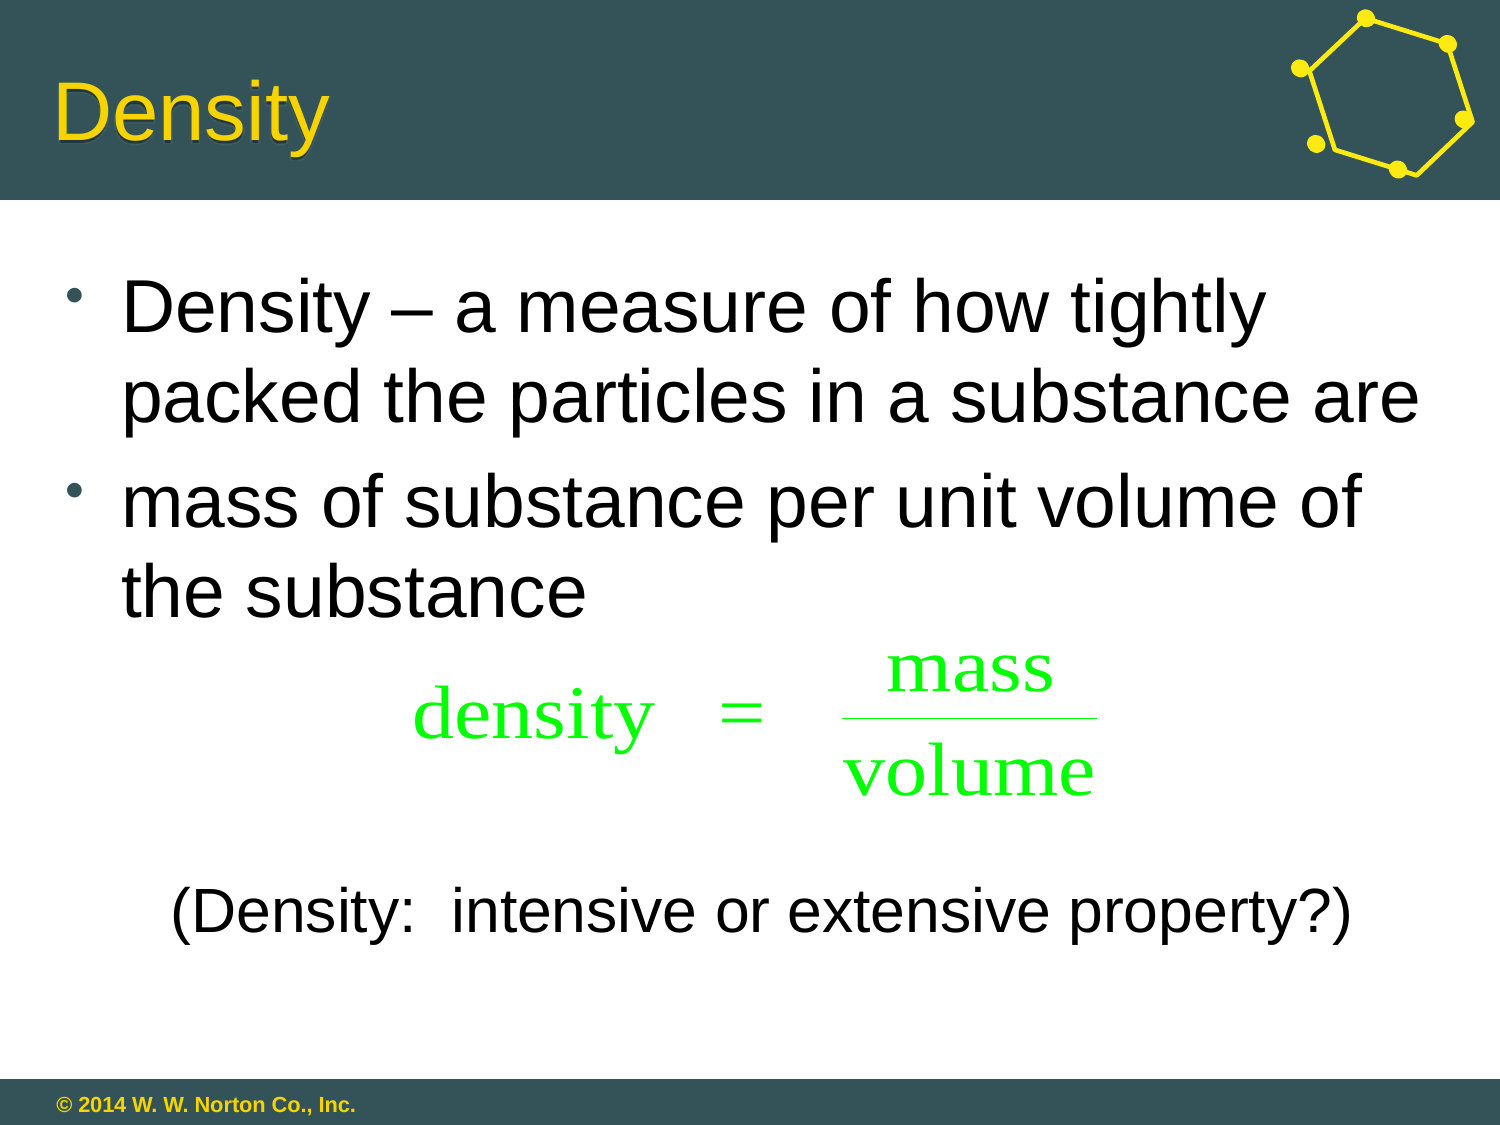

Density
# Density – a measure of how tightly packed the particles in a substance are
mass of substance per unit volume of the substance
(Density: intensive or extensive property?)